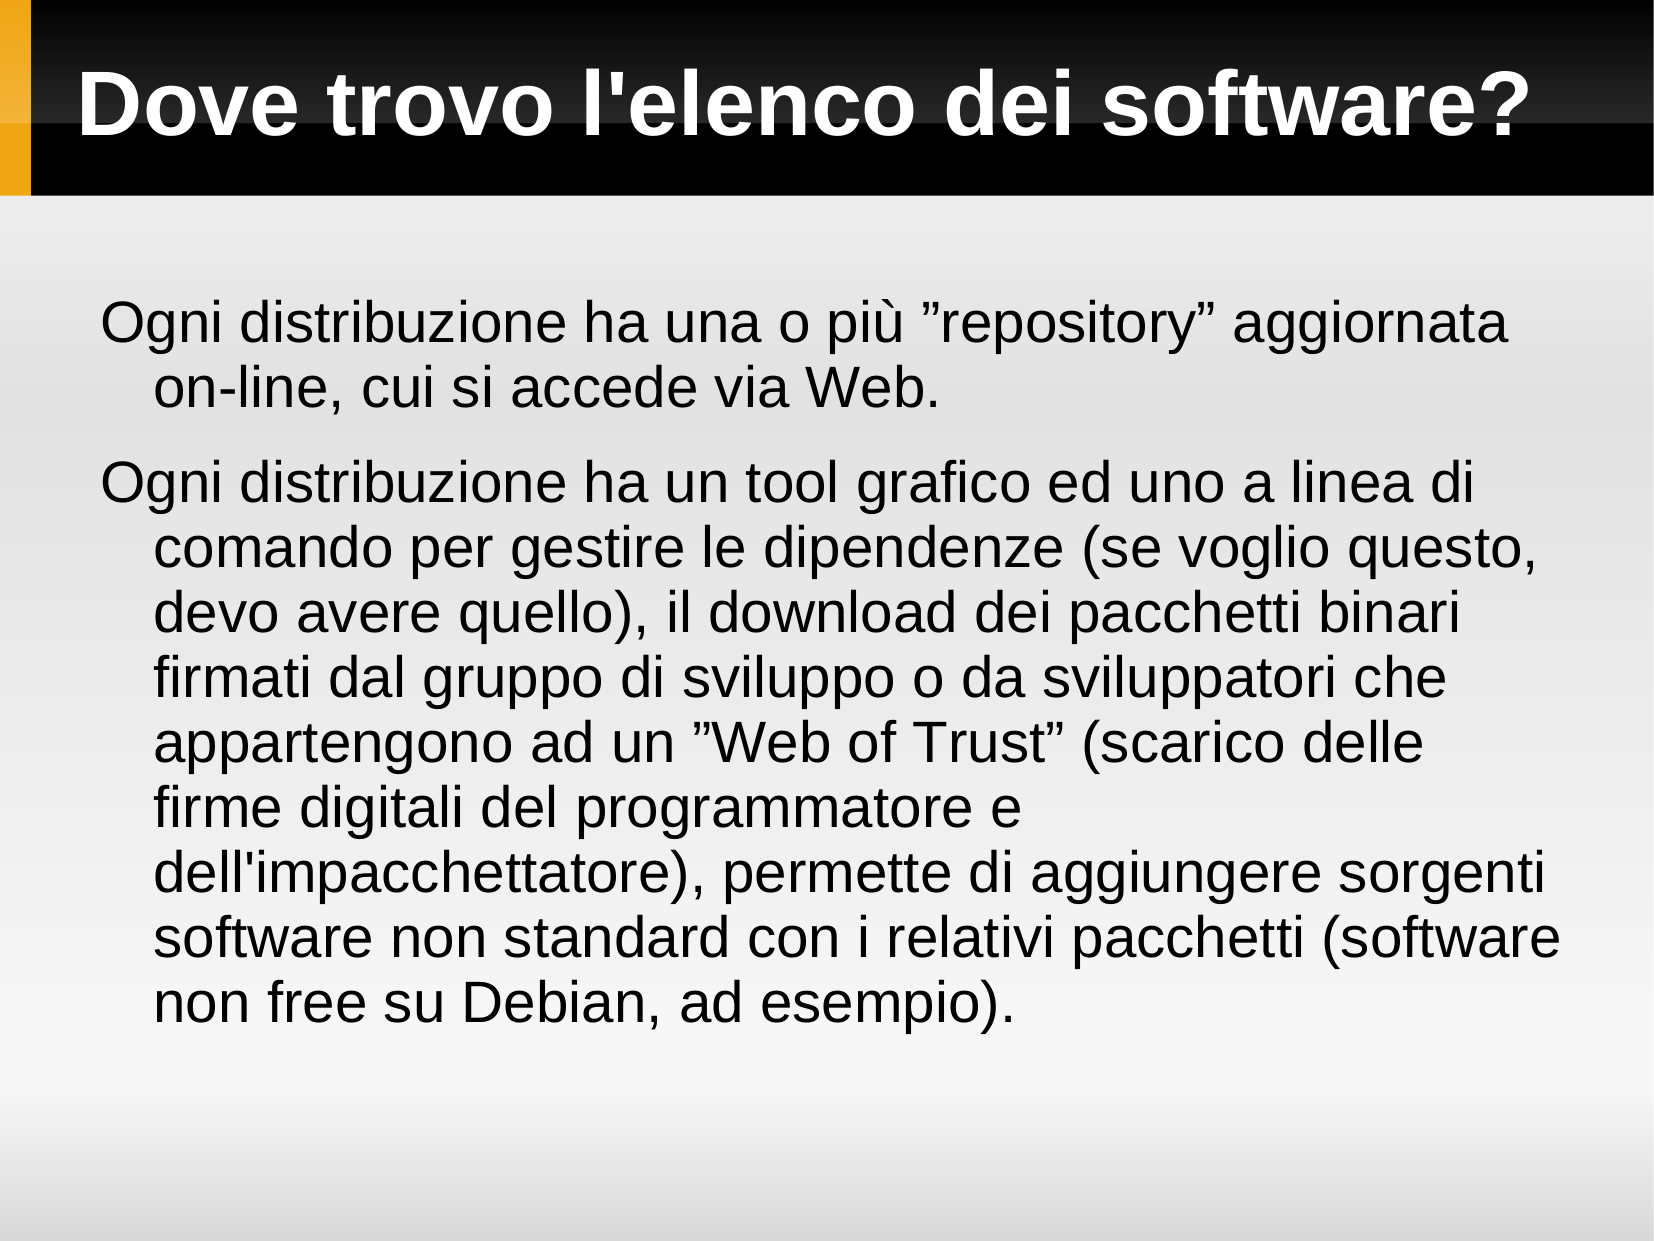

# Dove trovo l'elenco dei software?
Ogni distribuzione ha una o più ”repository” aggiornata on-line, cui si accede via Web.
Ogni distribuzione ha un tool grafico ed uno a linea di comando per gestire le dipendenze (se voglio questo, devo avere quello), il download dei pacchetti binari firmati dal gruppo di sviluppo o da sviluppatori che appartengono ad un ”Web of Trust” (scarico delle firme digitali del programmatore e dell'impacchettatore), permette di aggiungere sorgenti software non standard con i relativi pacchetti (software non free su Debian, ad esempio).